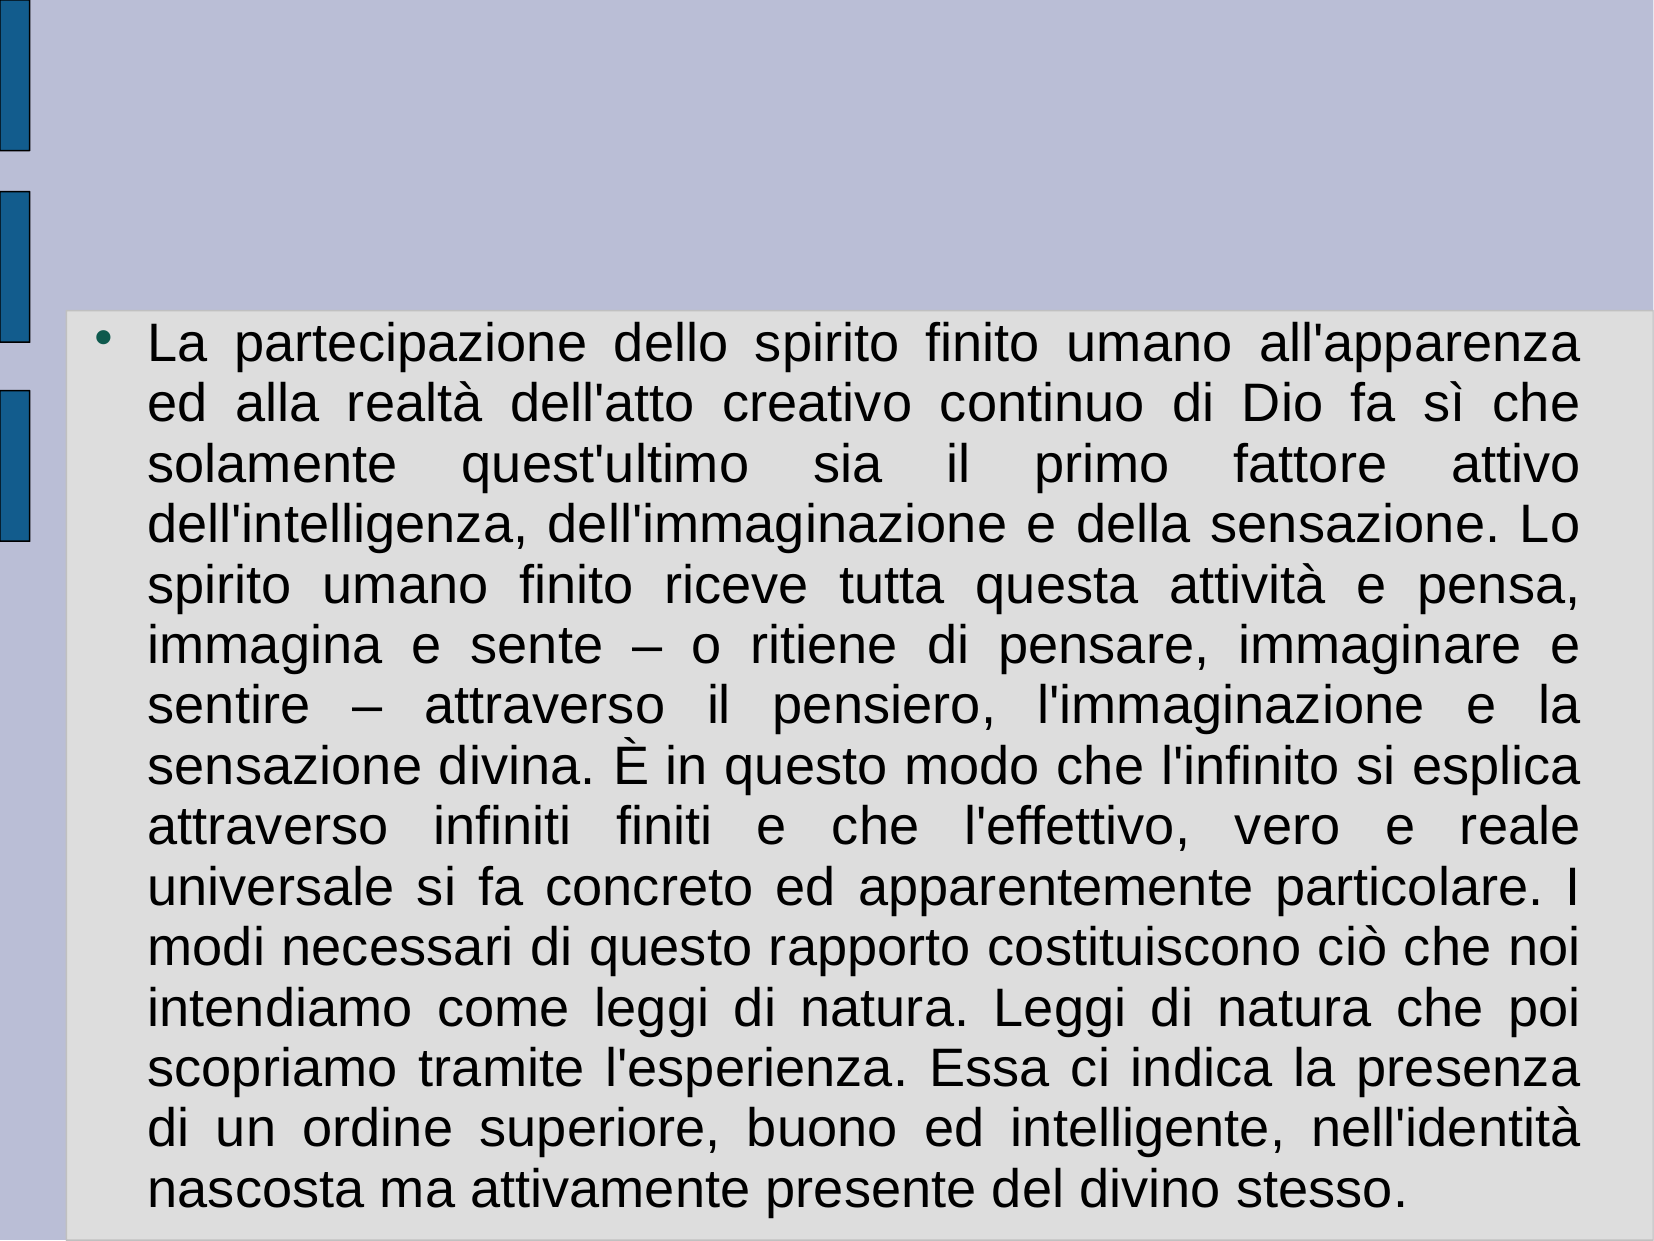

#
La partecipazione dello spirito finito umano all'apparenza ed alla realtà dell'atto creativo continuo di Dio fa sì che solamente quest'ultimo sia il primo fattore attivo dell'intelligenza, dell'immaginazione e della sensazione. Lo spirito umano finito riceve tutta questa attività e pensa, immagina e sente – o ritiene di pensare, immaginare e sentire – attraverso il pensiero, l'immaginazione e la sensazione divina. È in questo modo che l'infinito si esplica attraverso infiniti finiti e che l'effettivo, vero e reale universale si fa concreto ed apparentemente particolare. I modi necessari di questo rapporto costituiscono ciò che noi intendiamo come leggi di natura. Leggi di natura che poi scopriamo tramite l'esperienza. Essa ci indica la presenza di un ordine superiore, buono ed intelligente, nell'identità nascosta ma attivamente presente del divino stesso.